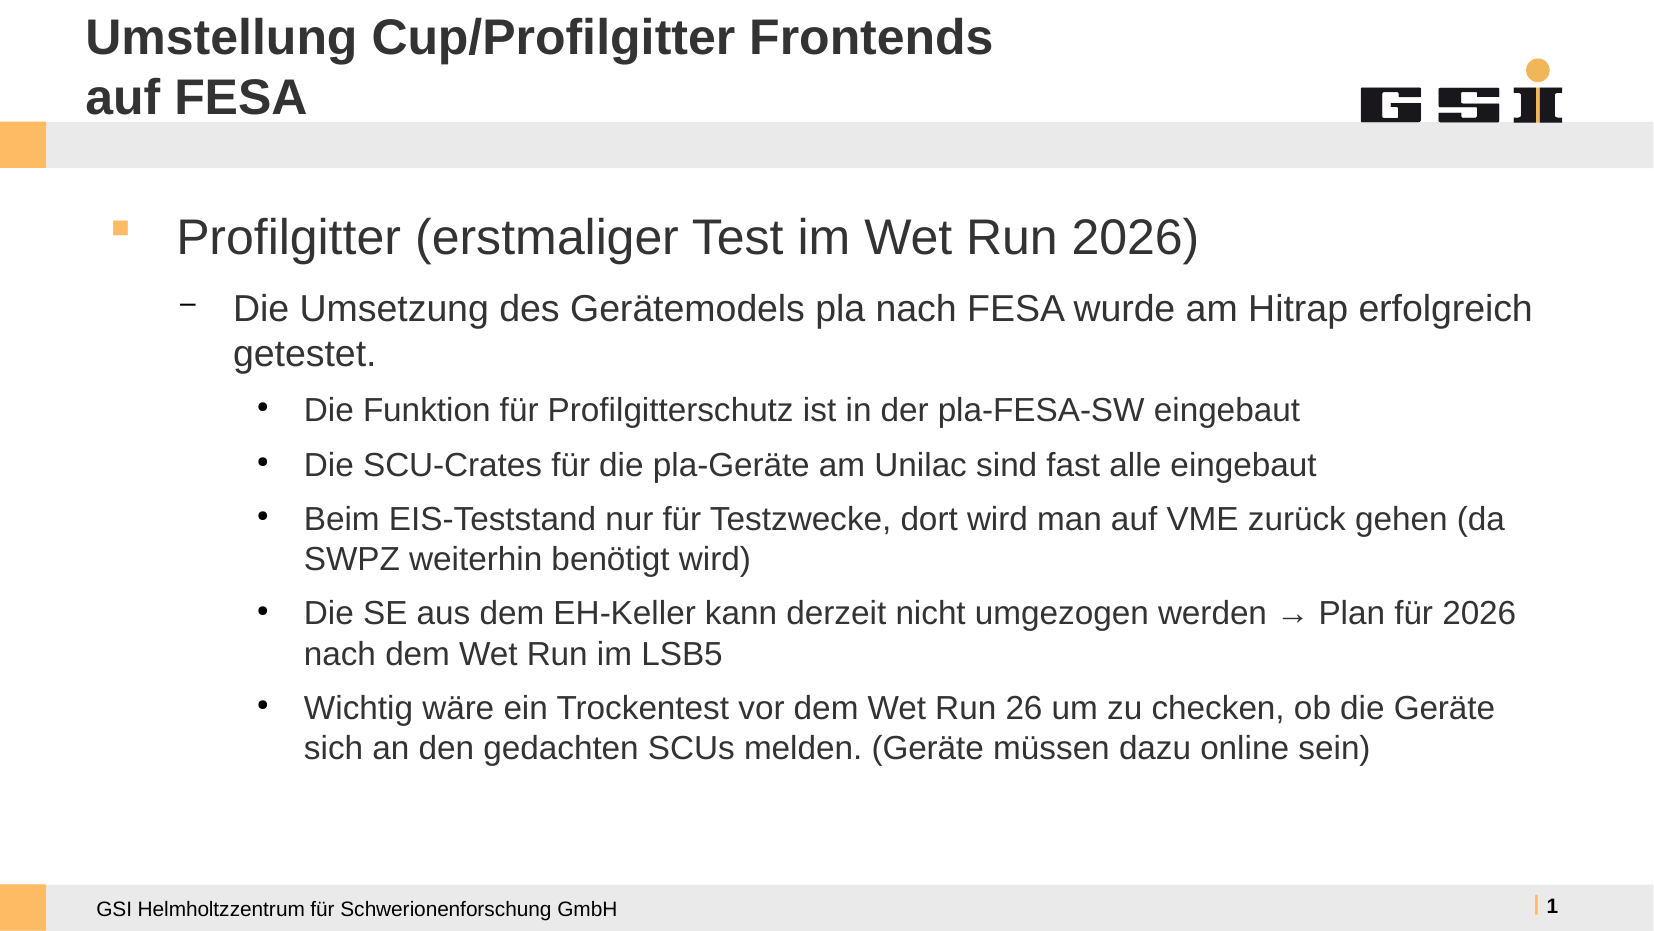

# Umstellung Cup/Profilgitter Frontends auf FESA
 Profilgitter (erstmaliger Test im Wet Run 2026)
Die Umsetzung des Gerätemodels pla nach FESA wurde am Hitrap erfolgreich getestet.
Die Funktion für Profilgitterschutz ist in der pla-FESA-SW eingebaut
Die SCU-Crates für die pla-Geräte am Unilac sind fast alle eingebaut
Beim EIS-Teststand nur für Testzwecke, dort wird man auf VME zurück gehen (da SWPZ weiterhin benötigt wird)
Die SE aus dem EH-Keller kann derzeit nicht umgezogen werden → Plan für 2026 nach dem Wet Run im LSB5
Wichtig wäre ein Trockentest vor dem Wet Run 26 um zu checken, ob die Geräte sich an den gedachten SCUs melden. (Geräte müssen dazu online sein)